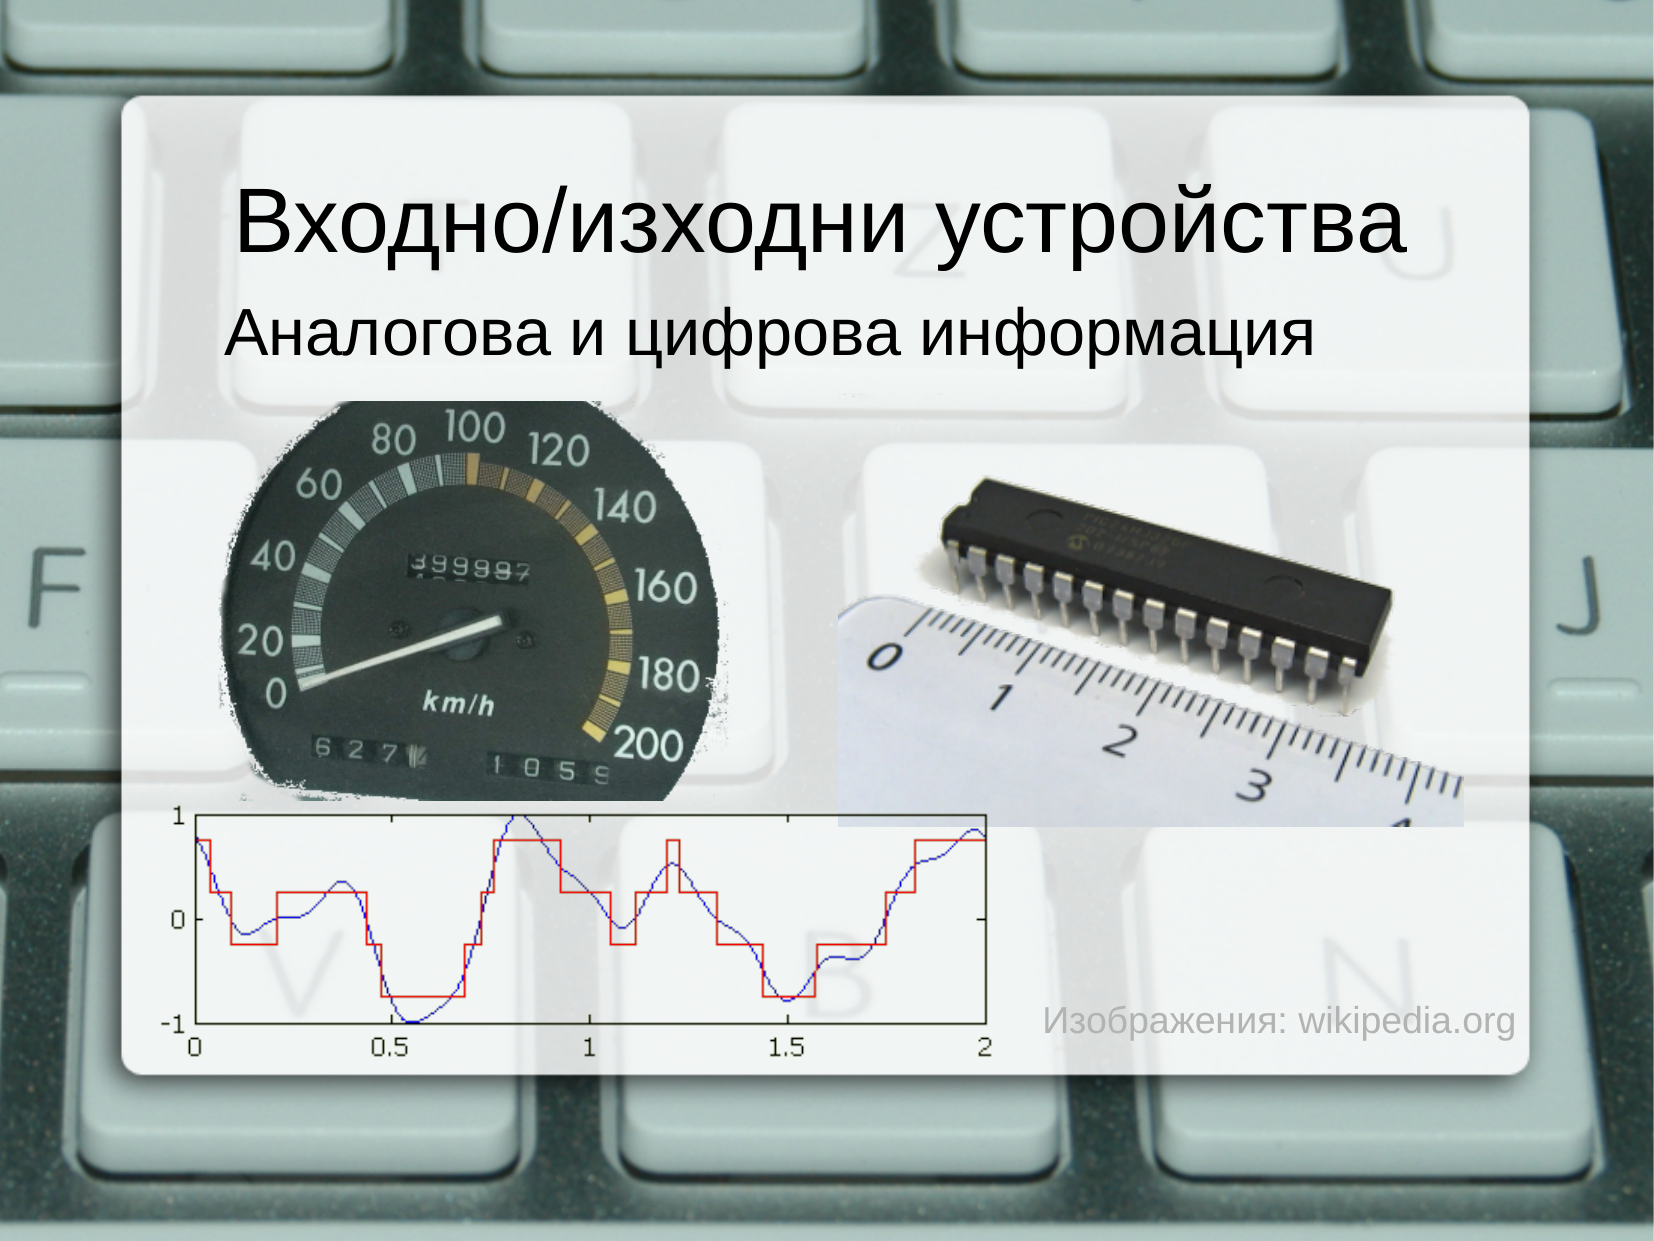

# Входно/изходни устройства
Аналогова и цифрова информация
Изображения: wikipedia.org